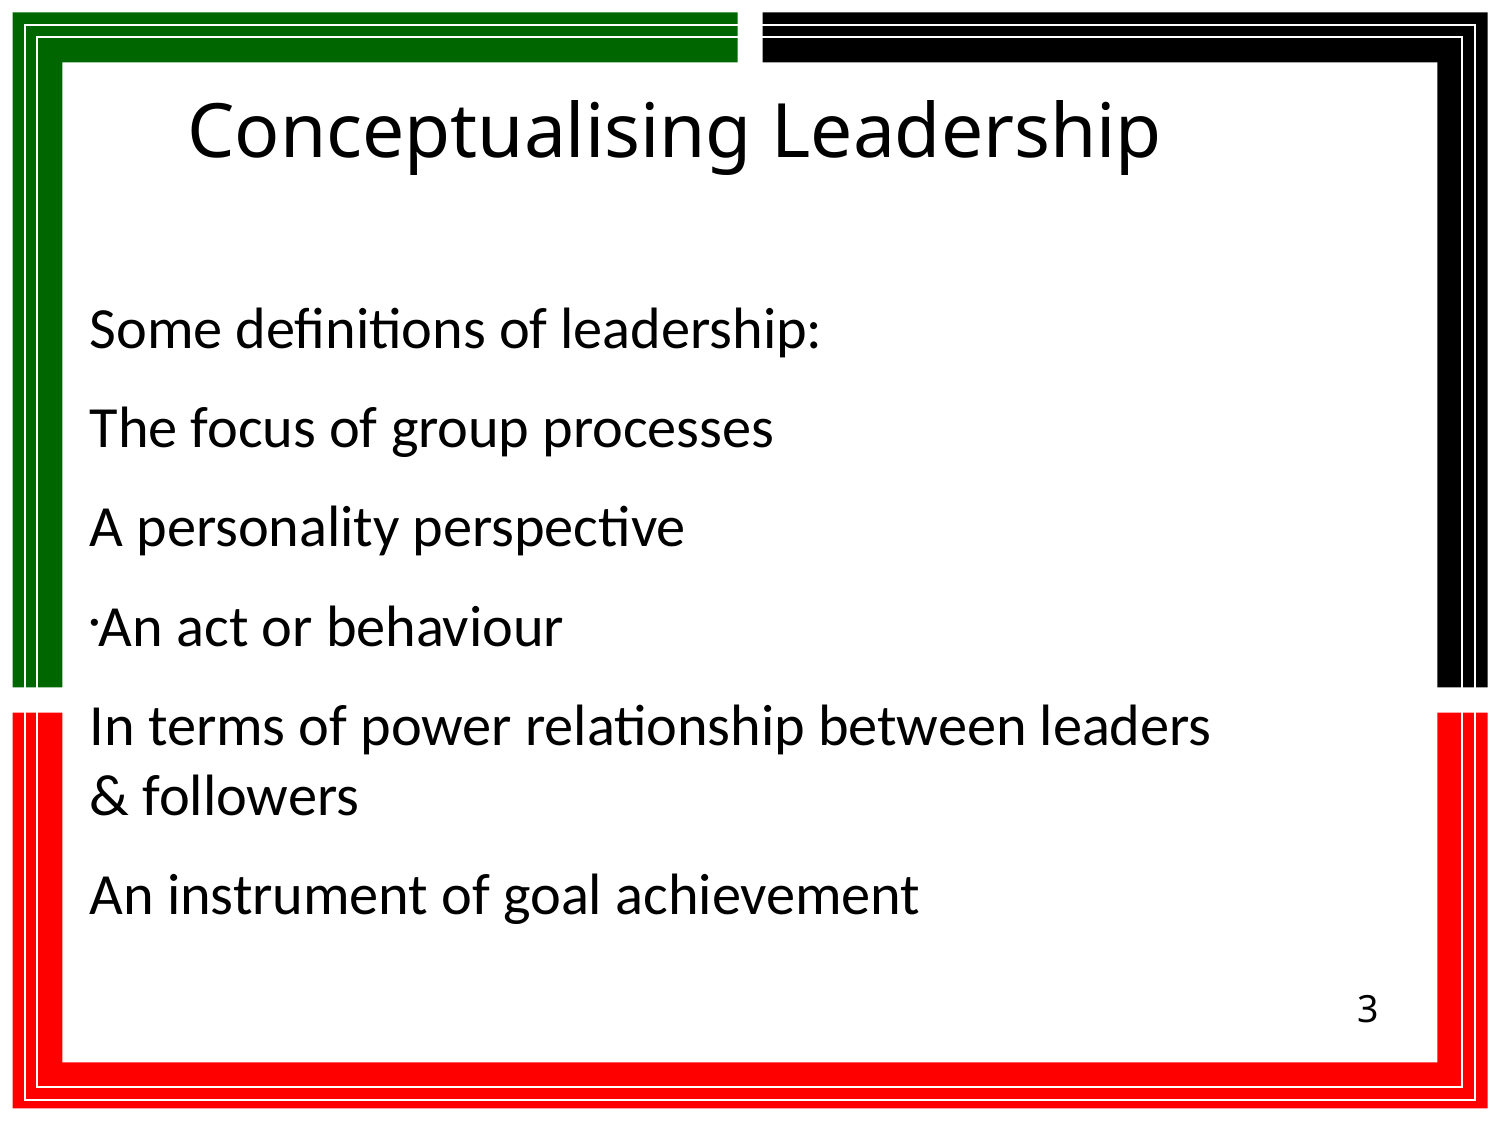

a
# Conceptualising Leadership
Some definitions of leadership:
The focus of group processes
A personality perspective
An act or behaviour
In terms of power relationship between leaders & followers
An instrument of goal achievement